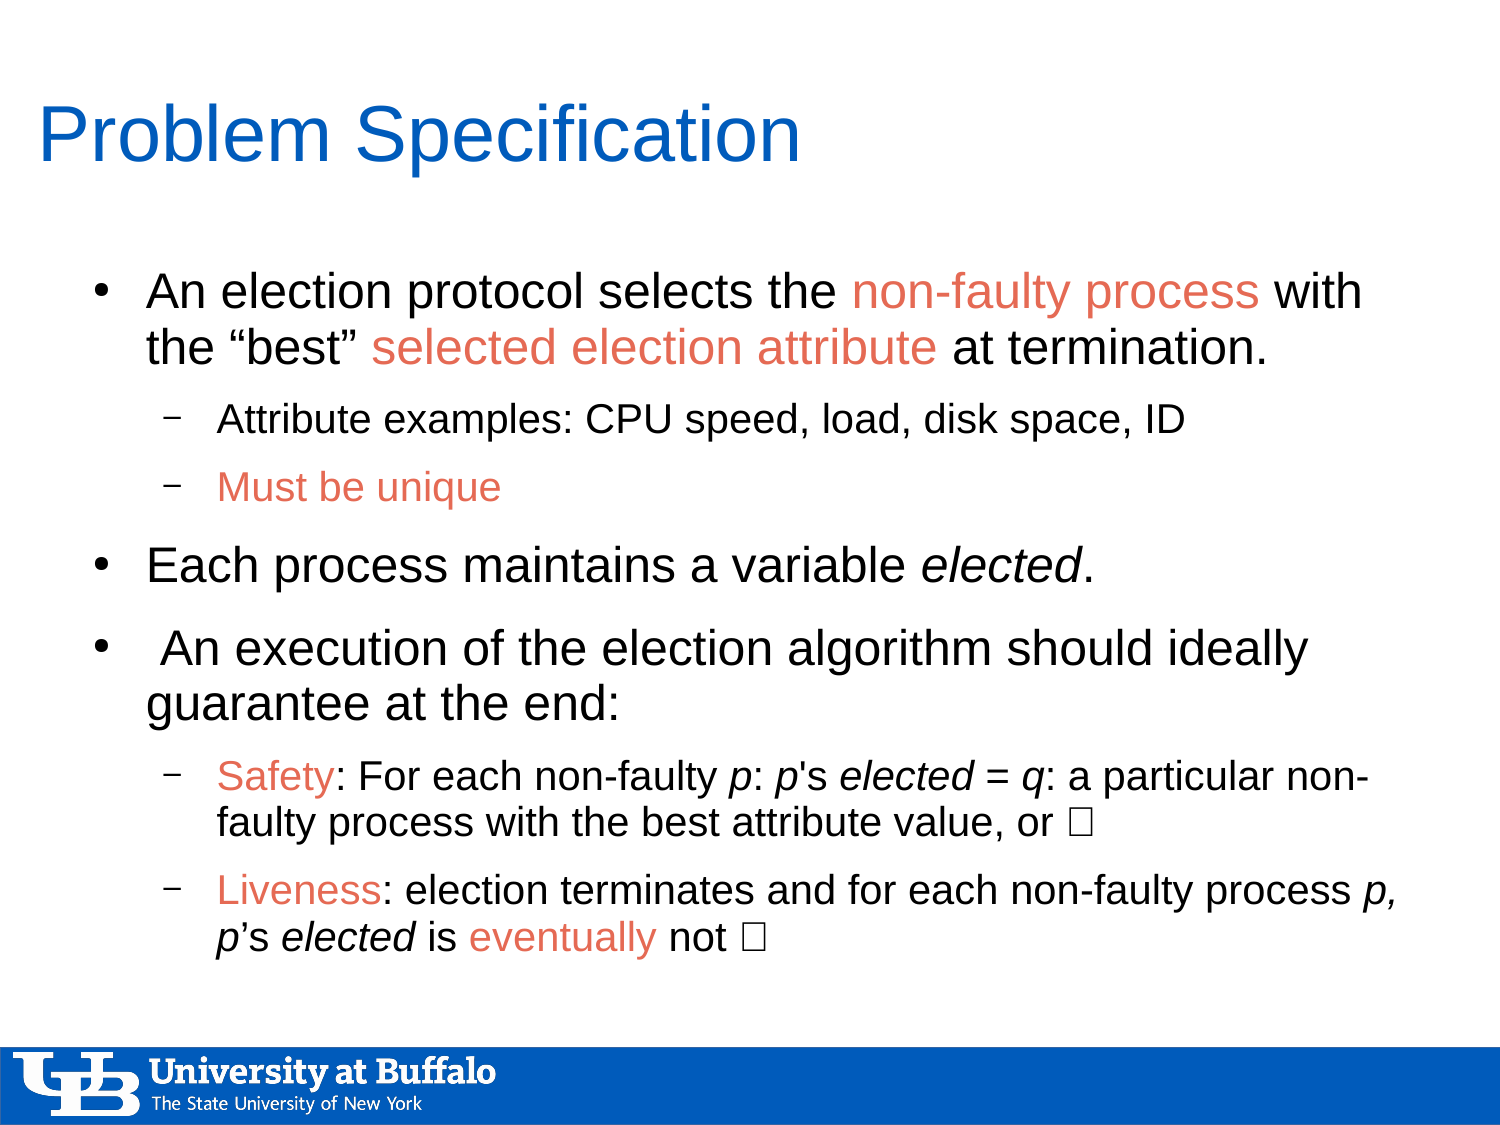

# Problem Specification
An election protocol selects the non-faulty process with the “best” selected election attribute at termination.
Attribute examples: CPU speed, load, disk space, ID
Must be unique
Each process maintains a variable elected.
 An execution of the election algorithm should ideally guarantee at the end:
Safety: For each non-faulty p: p's elected = q: a particular non-faulty process with the best attribute value, or 
Liveness: election terminates and for each non-faulty process p, p’s elected is eventually not 